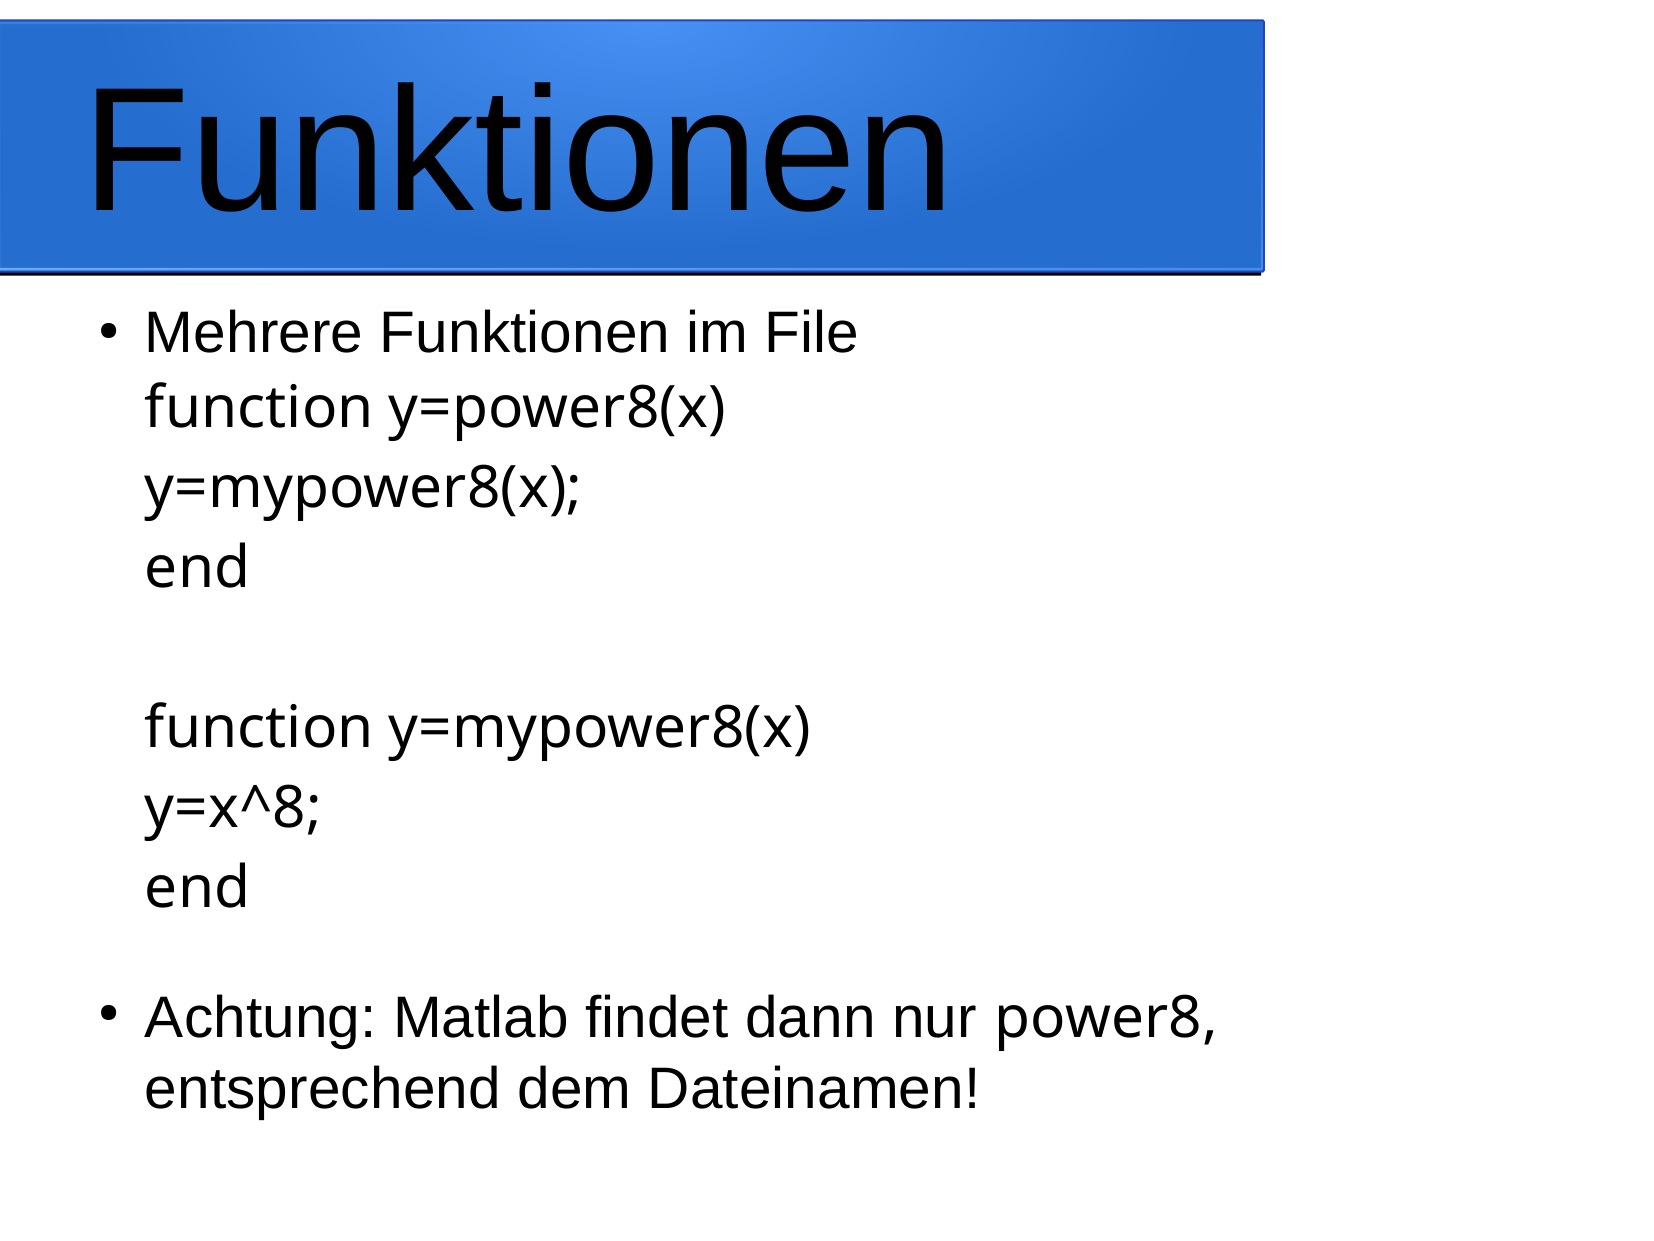

# Funktionen
Mehrere Funktionen im File
function y=power8(x)
y=mypower8(x);
end
function y=mypower8(x)
y=x^8;
end
Achtung: Matlab findet dann nur power8, entsprechend dem Dateinamen!